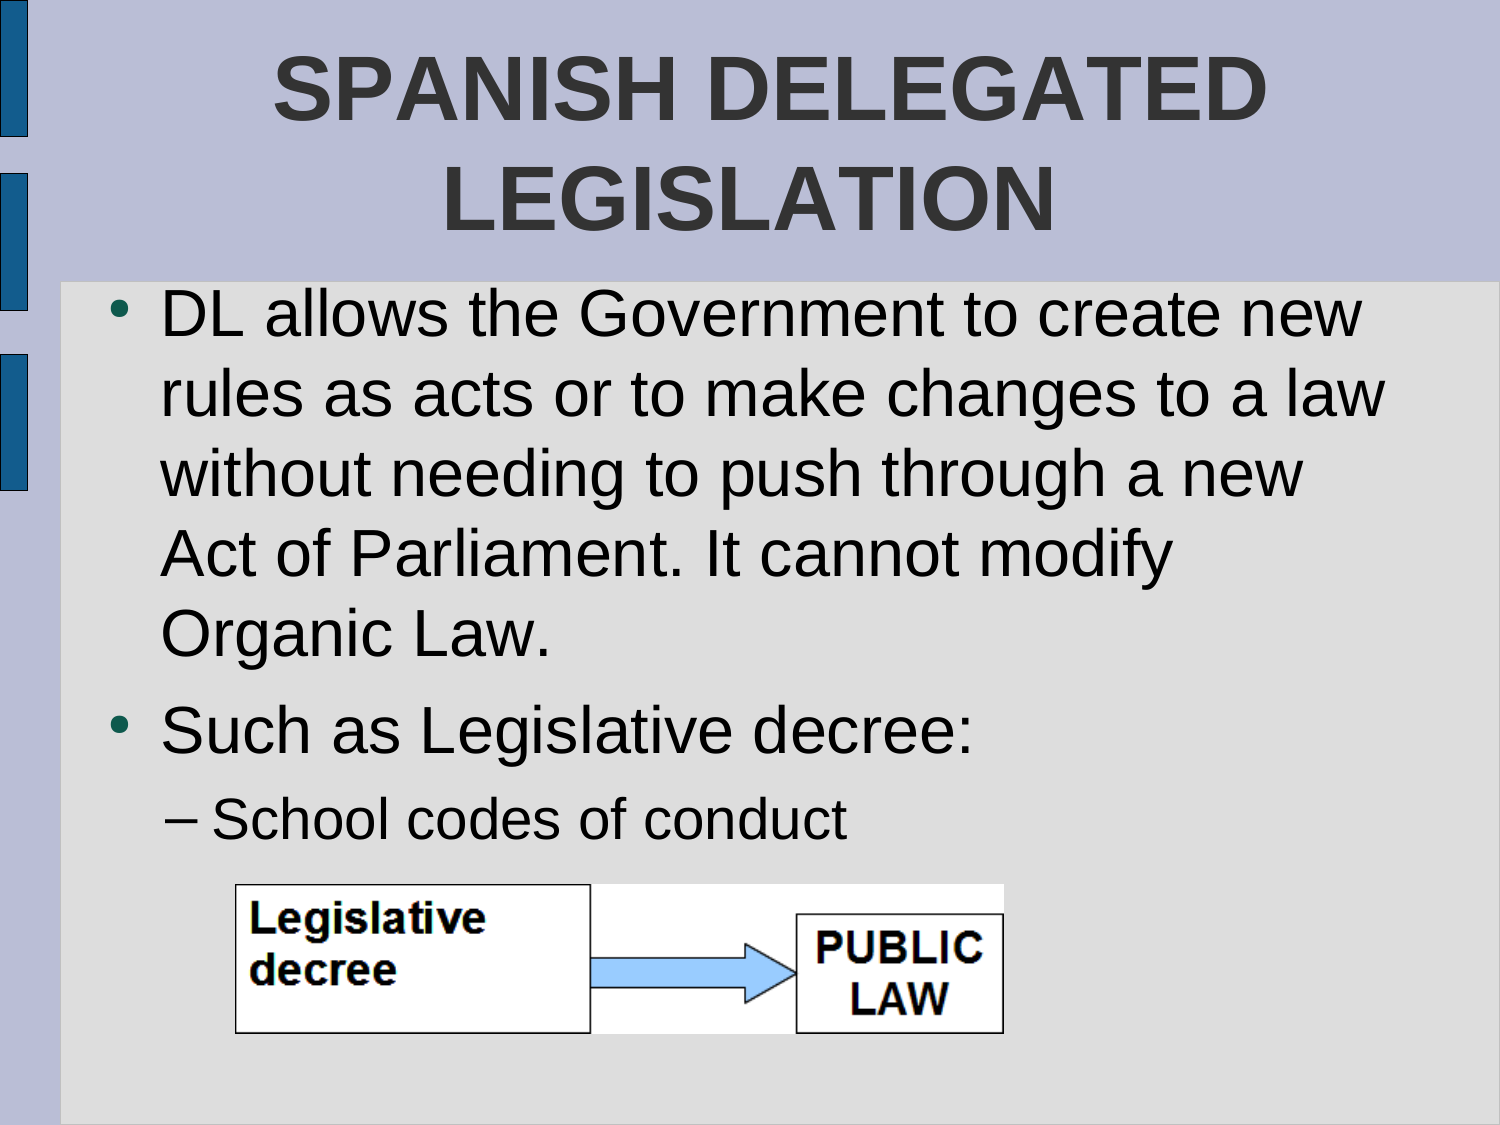

# SPANISH DELEGATED LEGISLATION
DL allows the Government to create new rules as acts or to make changes to a law without needing to push through a new Act of Parliament. It cannot modify Organic Law.
Such as Legislative decree:
School codes of conduct